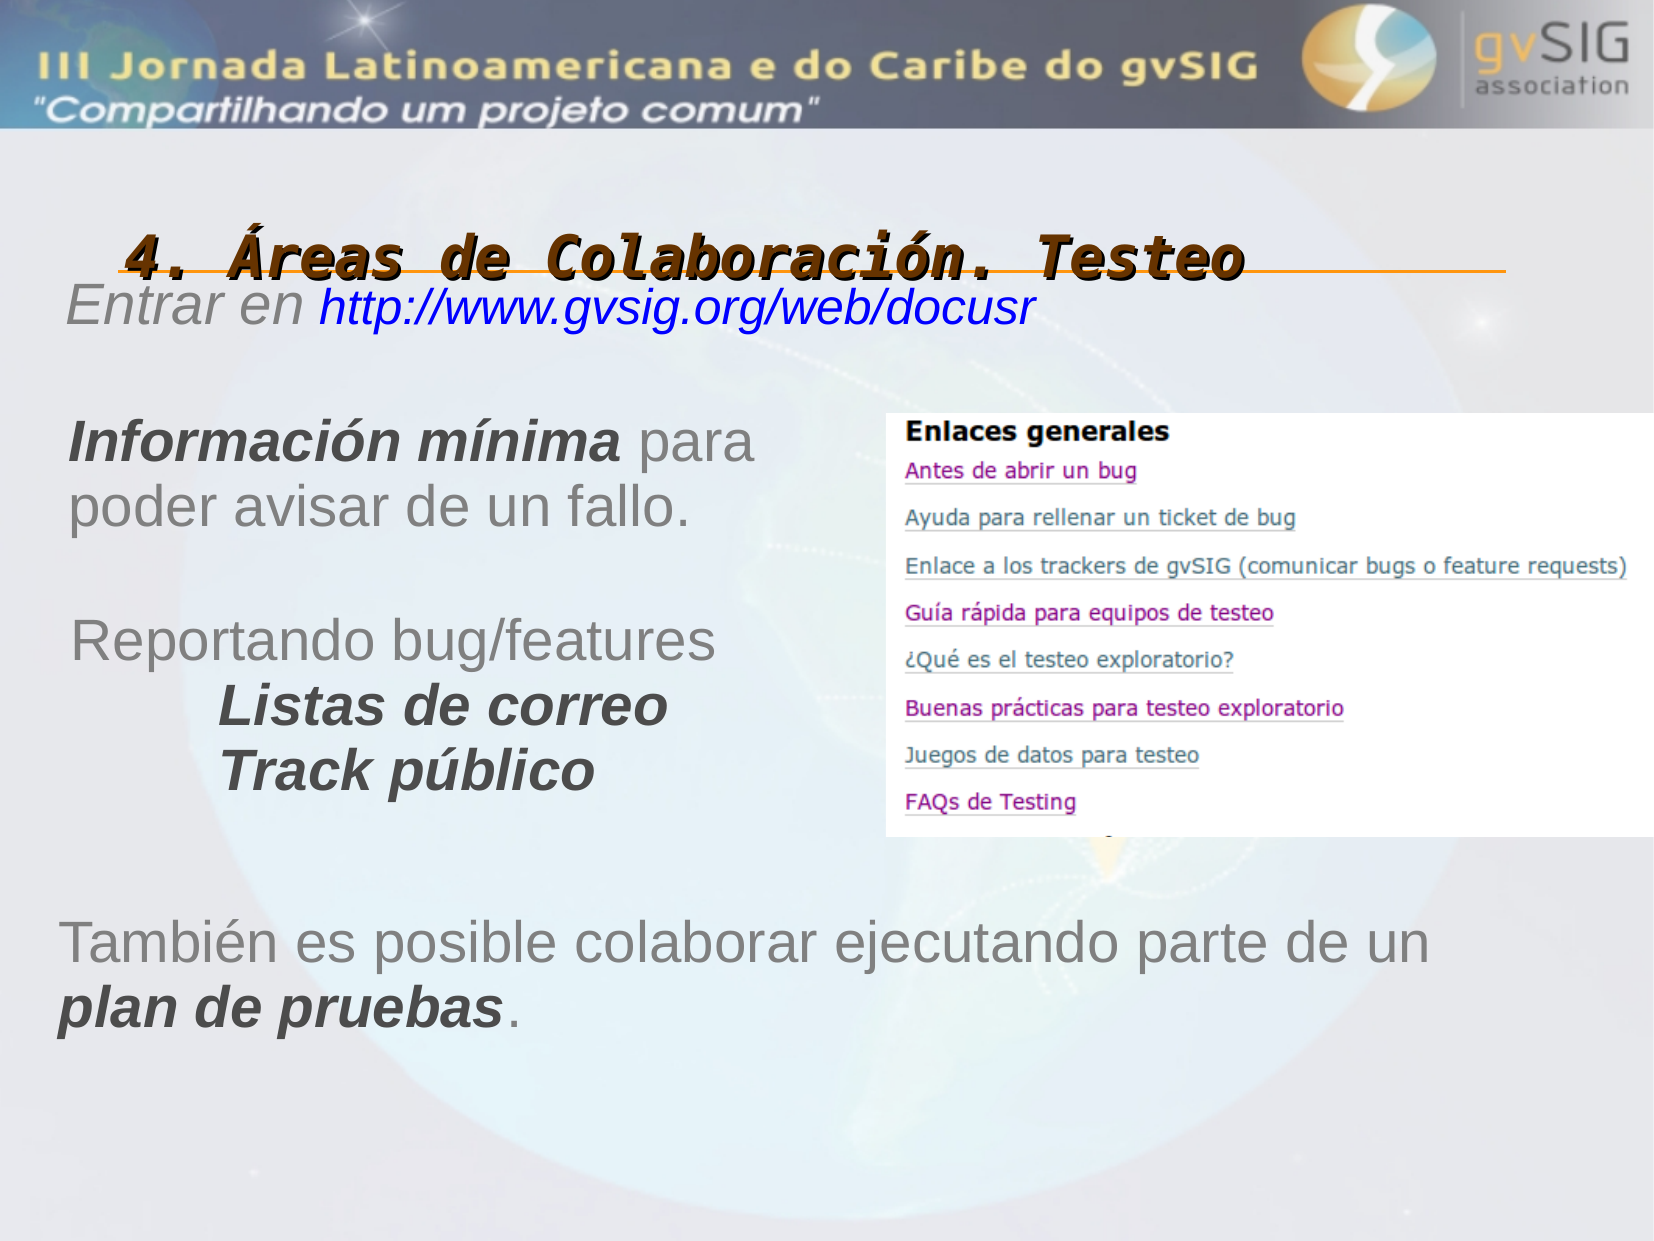

4. Áreas de Colaboración. Testeo
# Entrar en http://www.gvsig.org/web/docusr
Información mínima para poder avisar de un fallo.
Reportando bug/features
		Listas de correo
		Track público
También es posible colaborar ejecutando parte de un plan de pruebas.